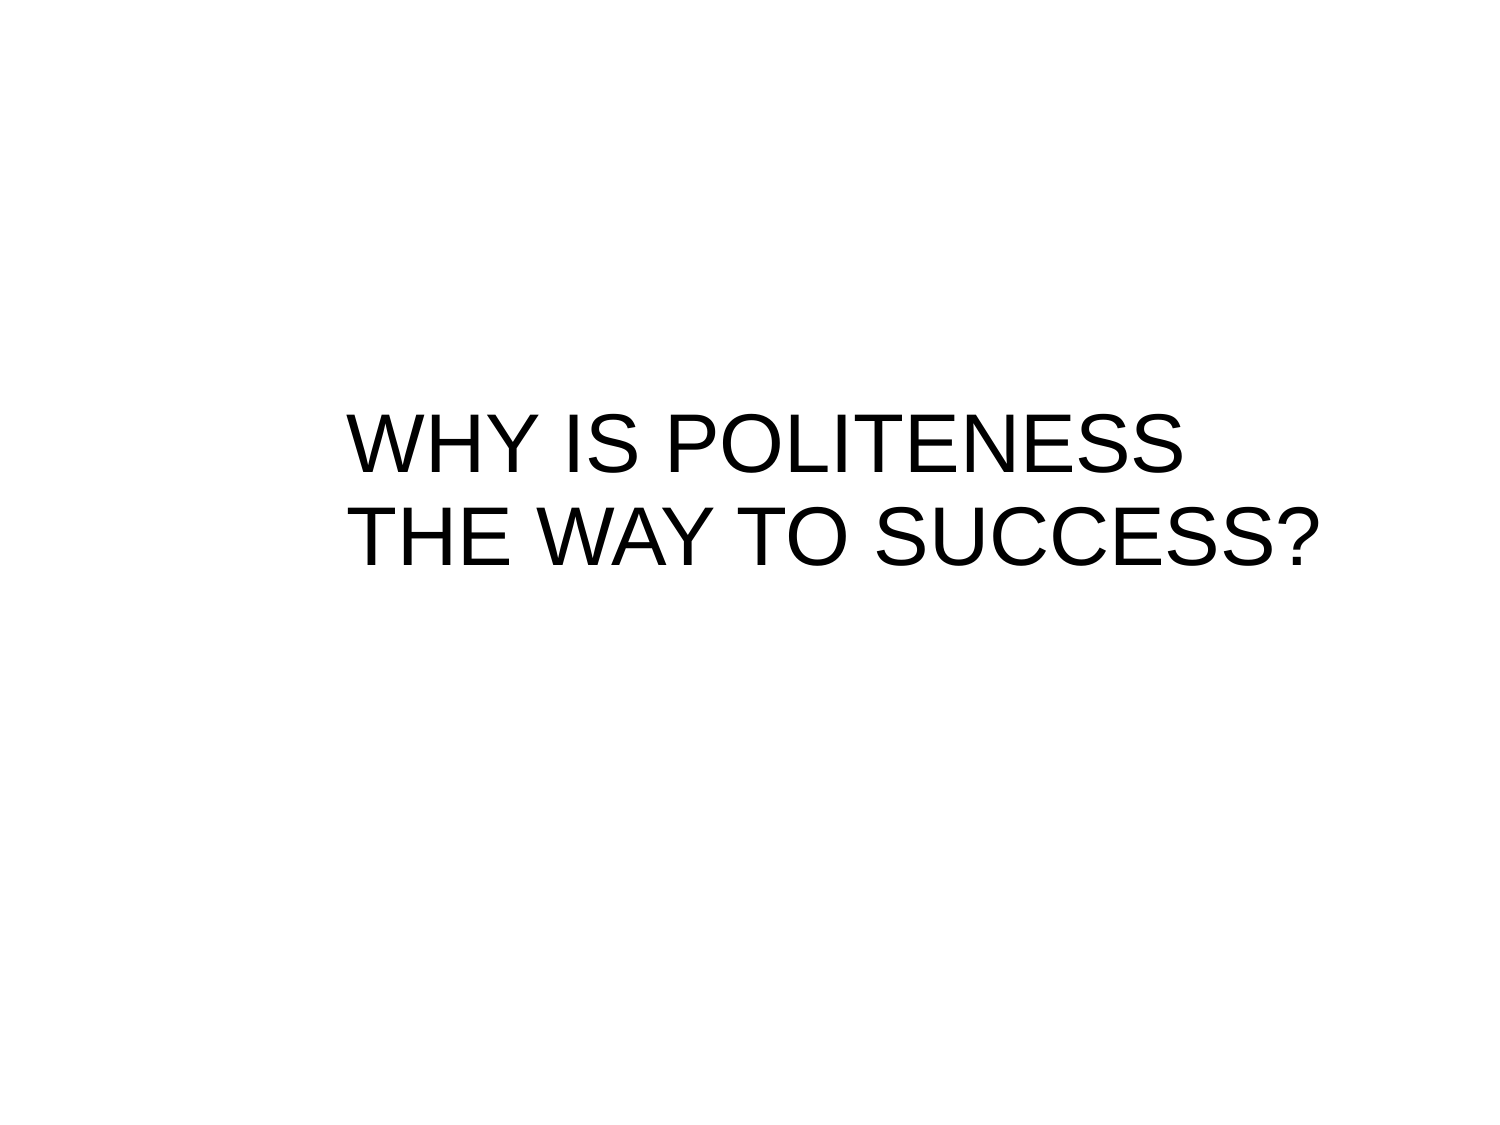

WHY IS POLITENESS
THE WAY TO SUCCESS?